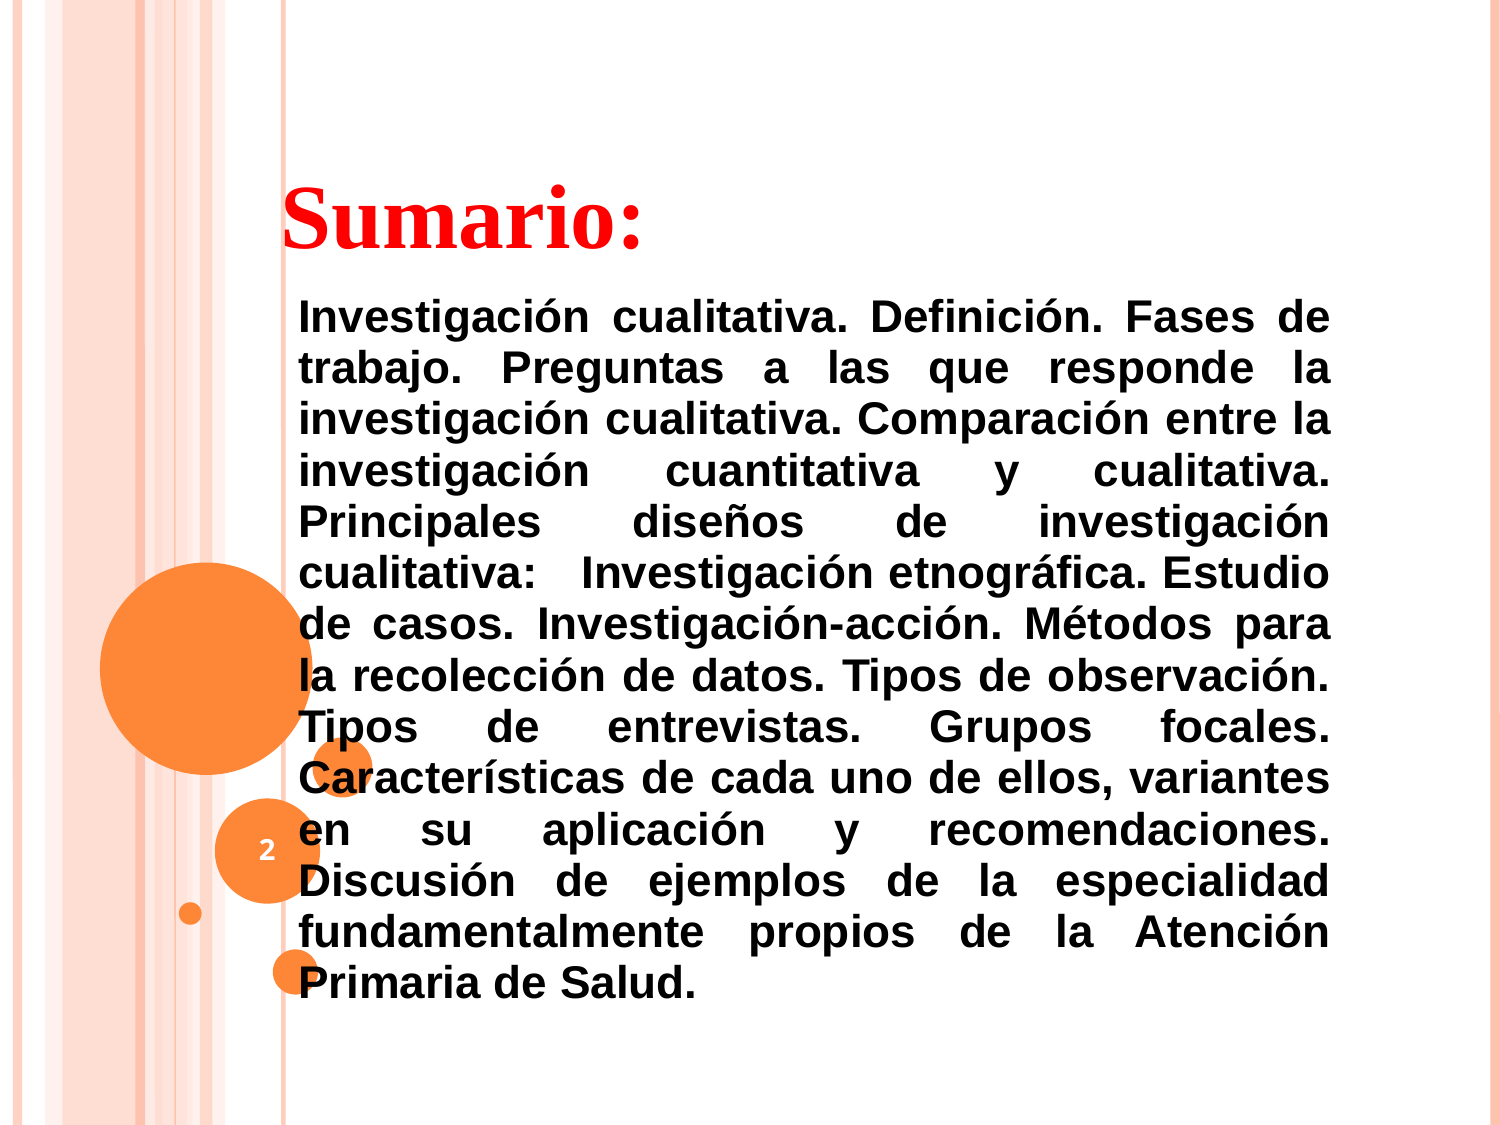

Sumario:
Investigación cualitativa. Definición. Fases de trabajo. Preguntas a las que responde la investigación cualitativa. Comparación entre la investigación cuantitativa y cualitativa. Principales diseños de investigación cualitativa: Investigación etnográfica. Estudio de casos. Investigación-acción. Métodos para la recolección de datos. Tipos de observación. Tipos de entrevistas. Grupos focales. Características de cada uno de ellos, variantes en su aplicación y recomendaciones. Discusión de ejemplos de la especialidad fundamentalmente propios de la Atención Primaria de Salud.